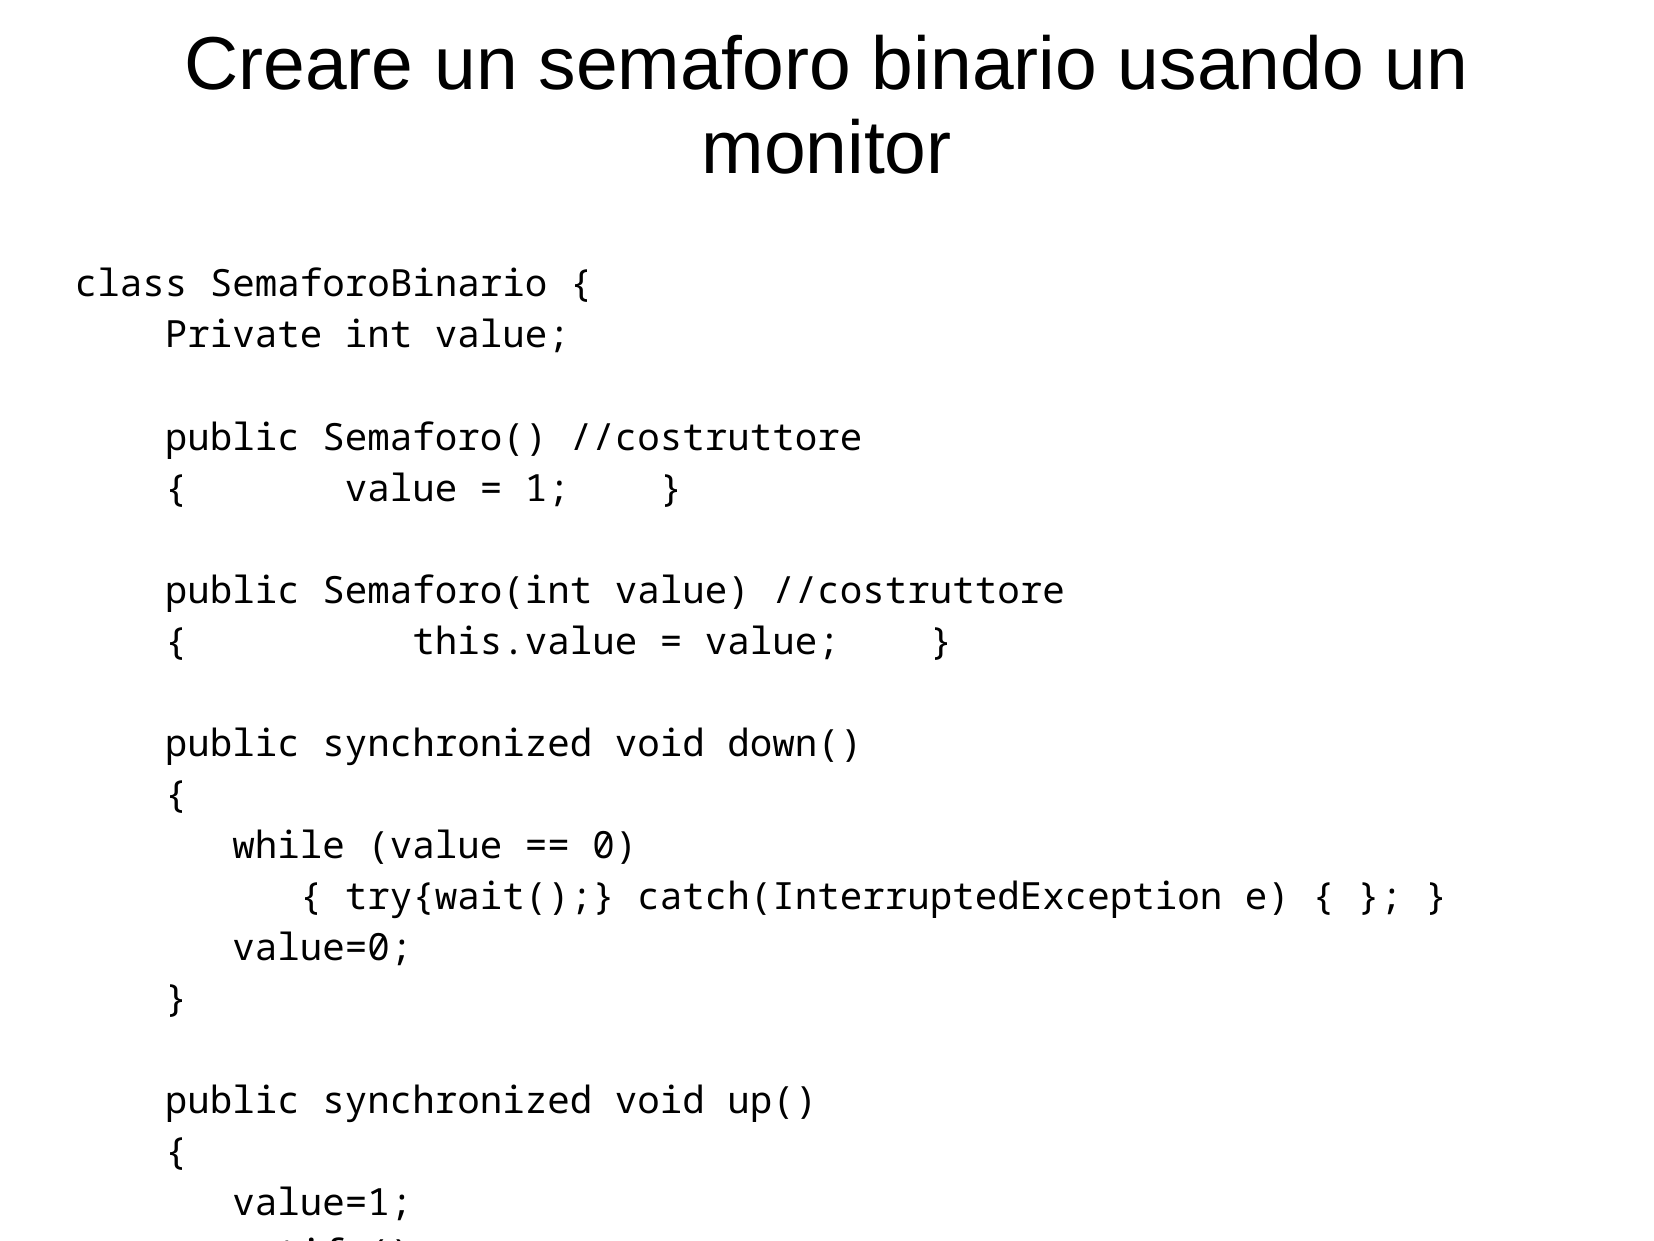

# Creare un semaforo binario usando un monitor
class SemaforoBinario {
 Private int value;
 public Semaforo() //costruttore
 { value = 1; }
 public Semaforo(int value) //costruttore
 { this.value = value; }
 public synchronized void down()
 {
 while (value == 0)
 	{ try{wait();} catch(InterruptedException e) { }; }
 value=0;
 }
 public synchronized void up()
 {
 value=1;
 notify();
 }
}